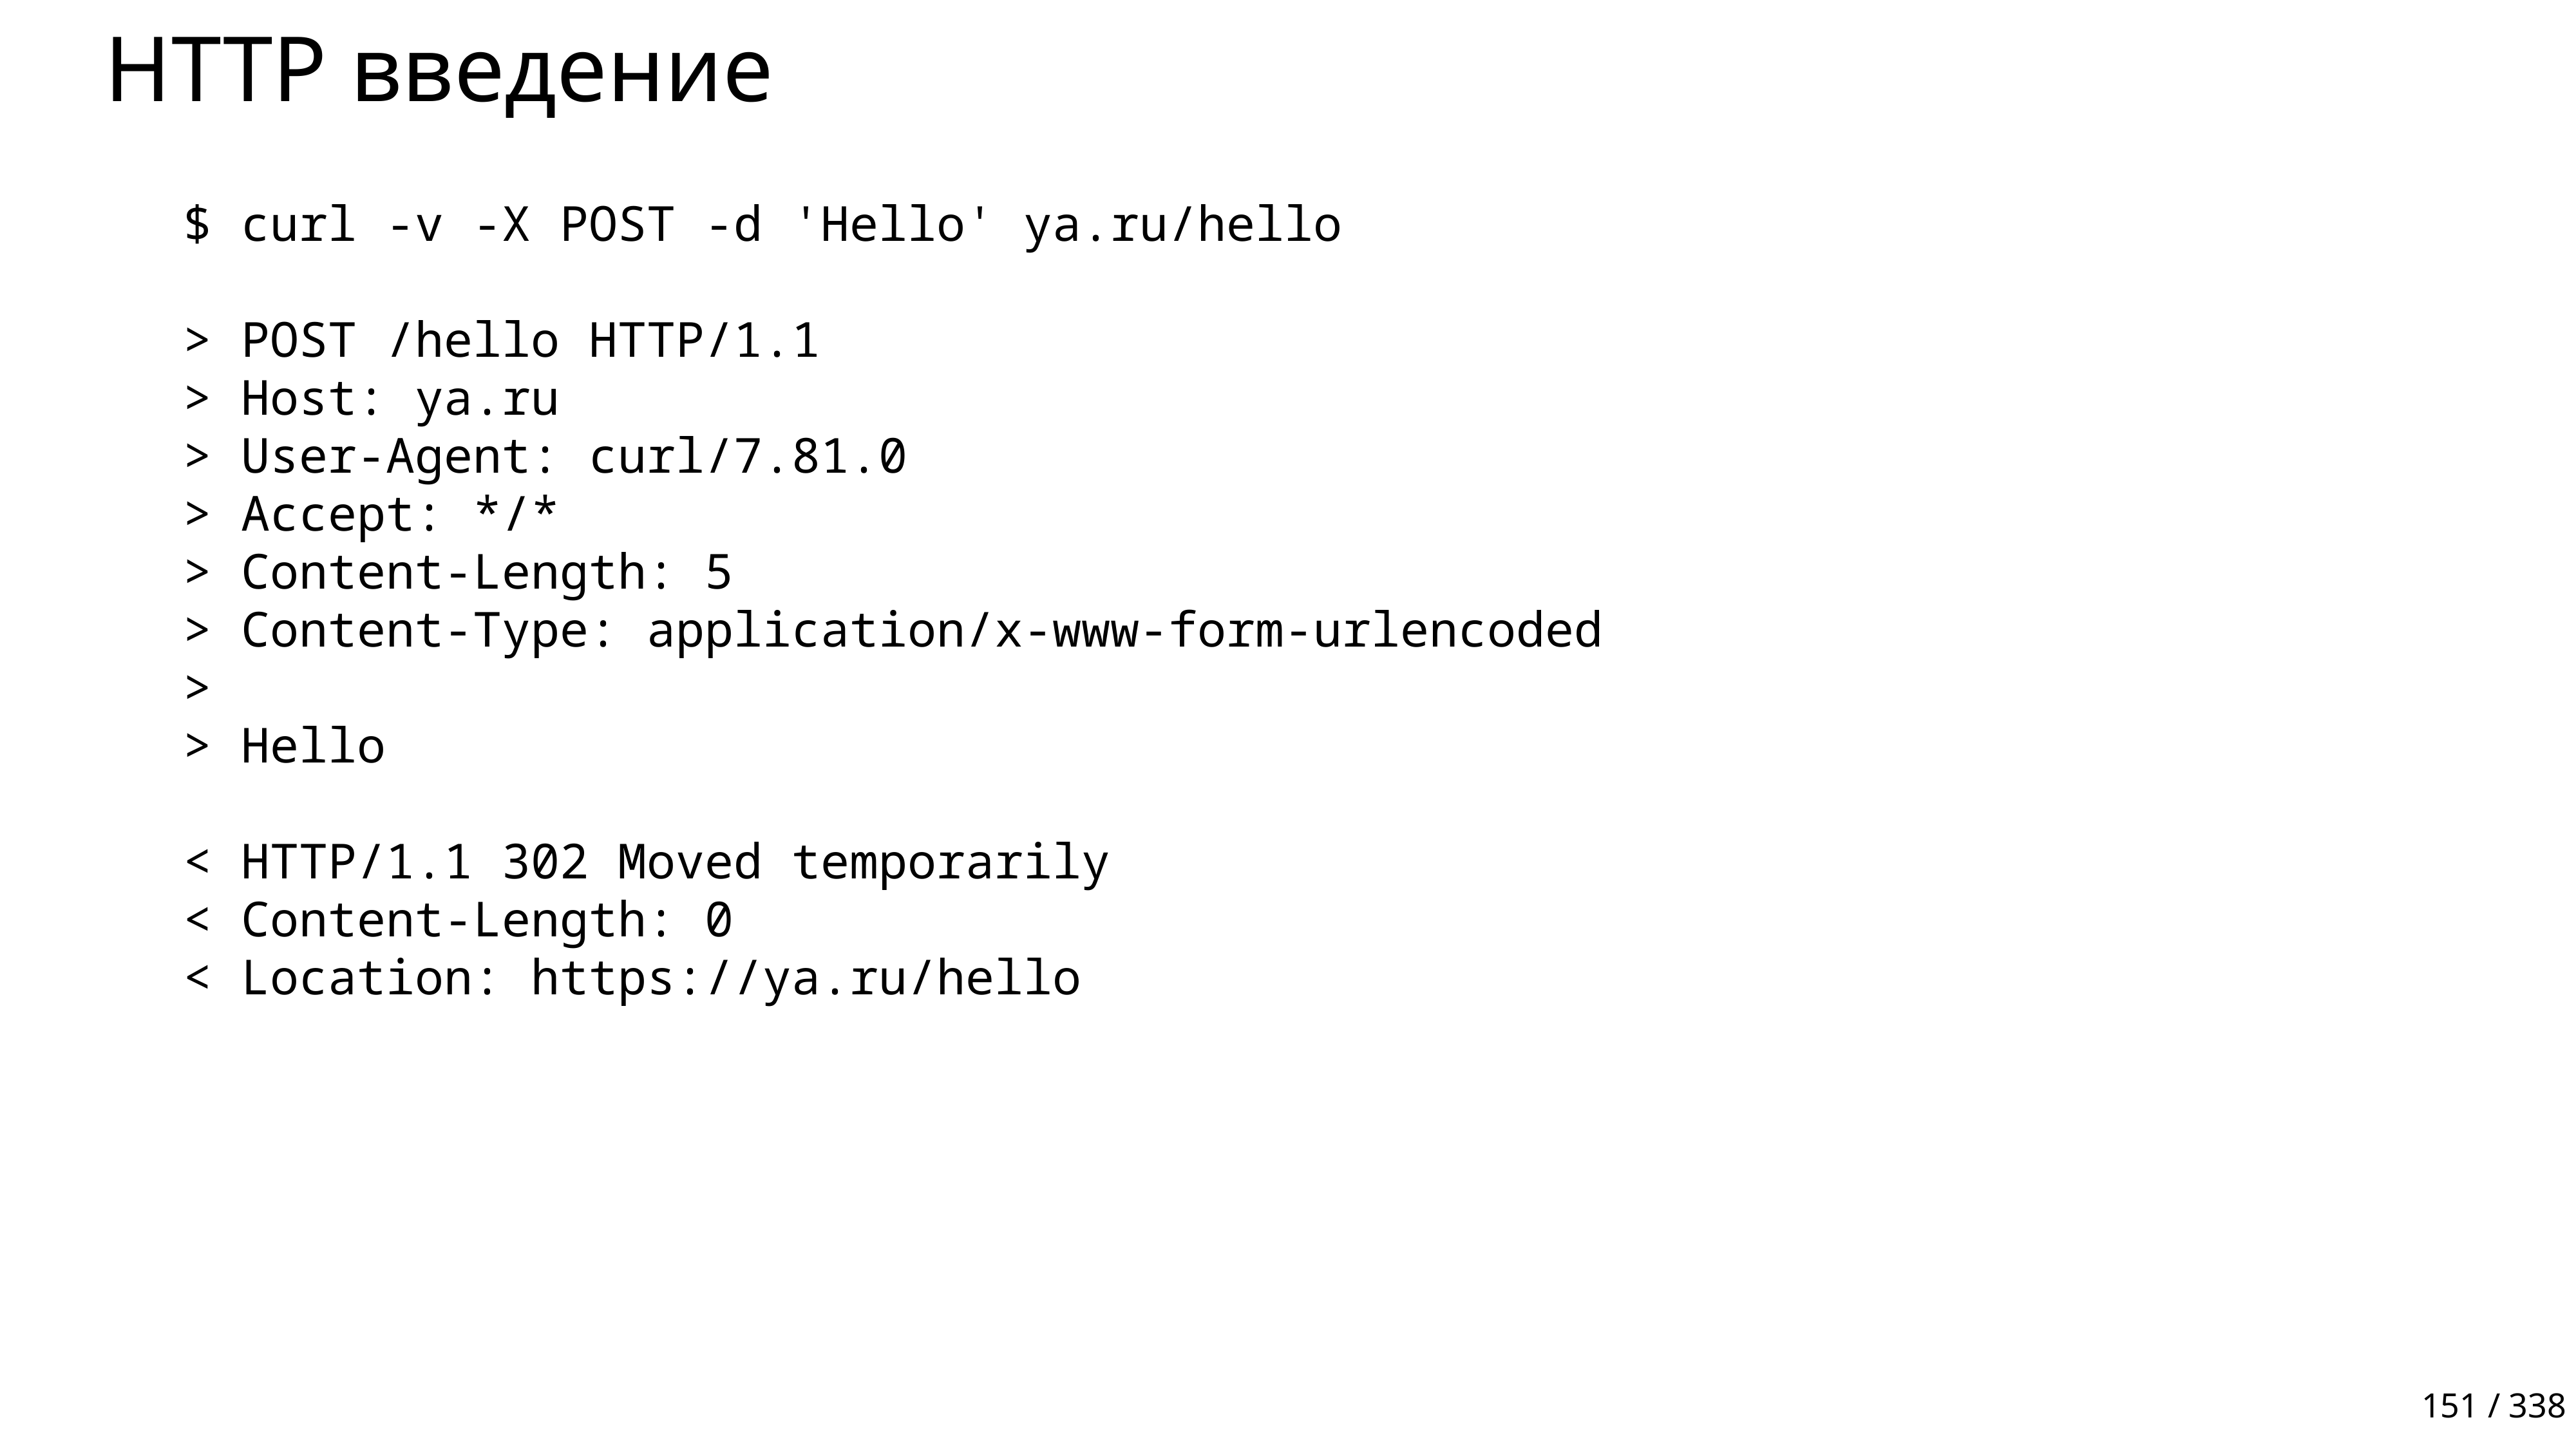

HTTP введение
$ curl -v -X POST -d 'Hello' ya.ru/hello
> POST /hello HTTP/1.1
> Host: ya.ru
> User-Agent: curl/7.81.0
> Accept: */*
> Content-Length: 5
> Content-Type: application/x-www-form-urlencoded
>
> Hello
< HTTP/1.1 302 Moved temporarily
< Content-Length: 0
< Location: https://ya.ru/hello